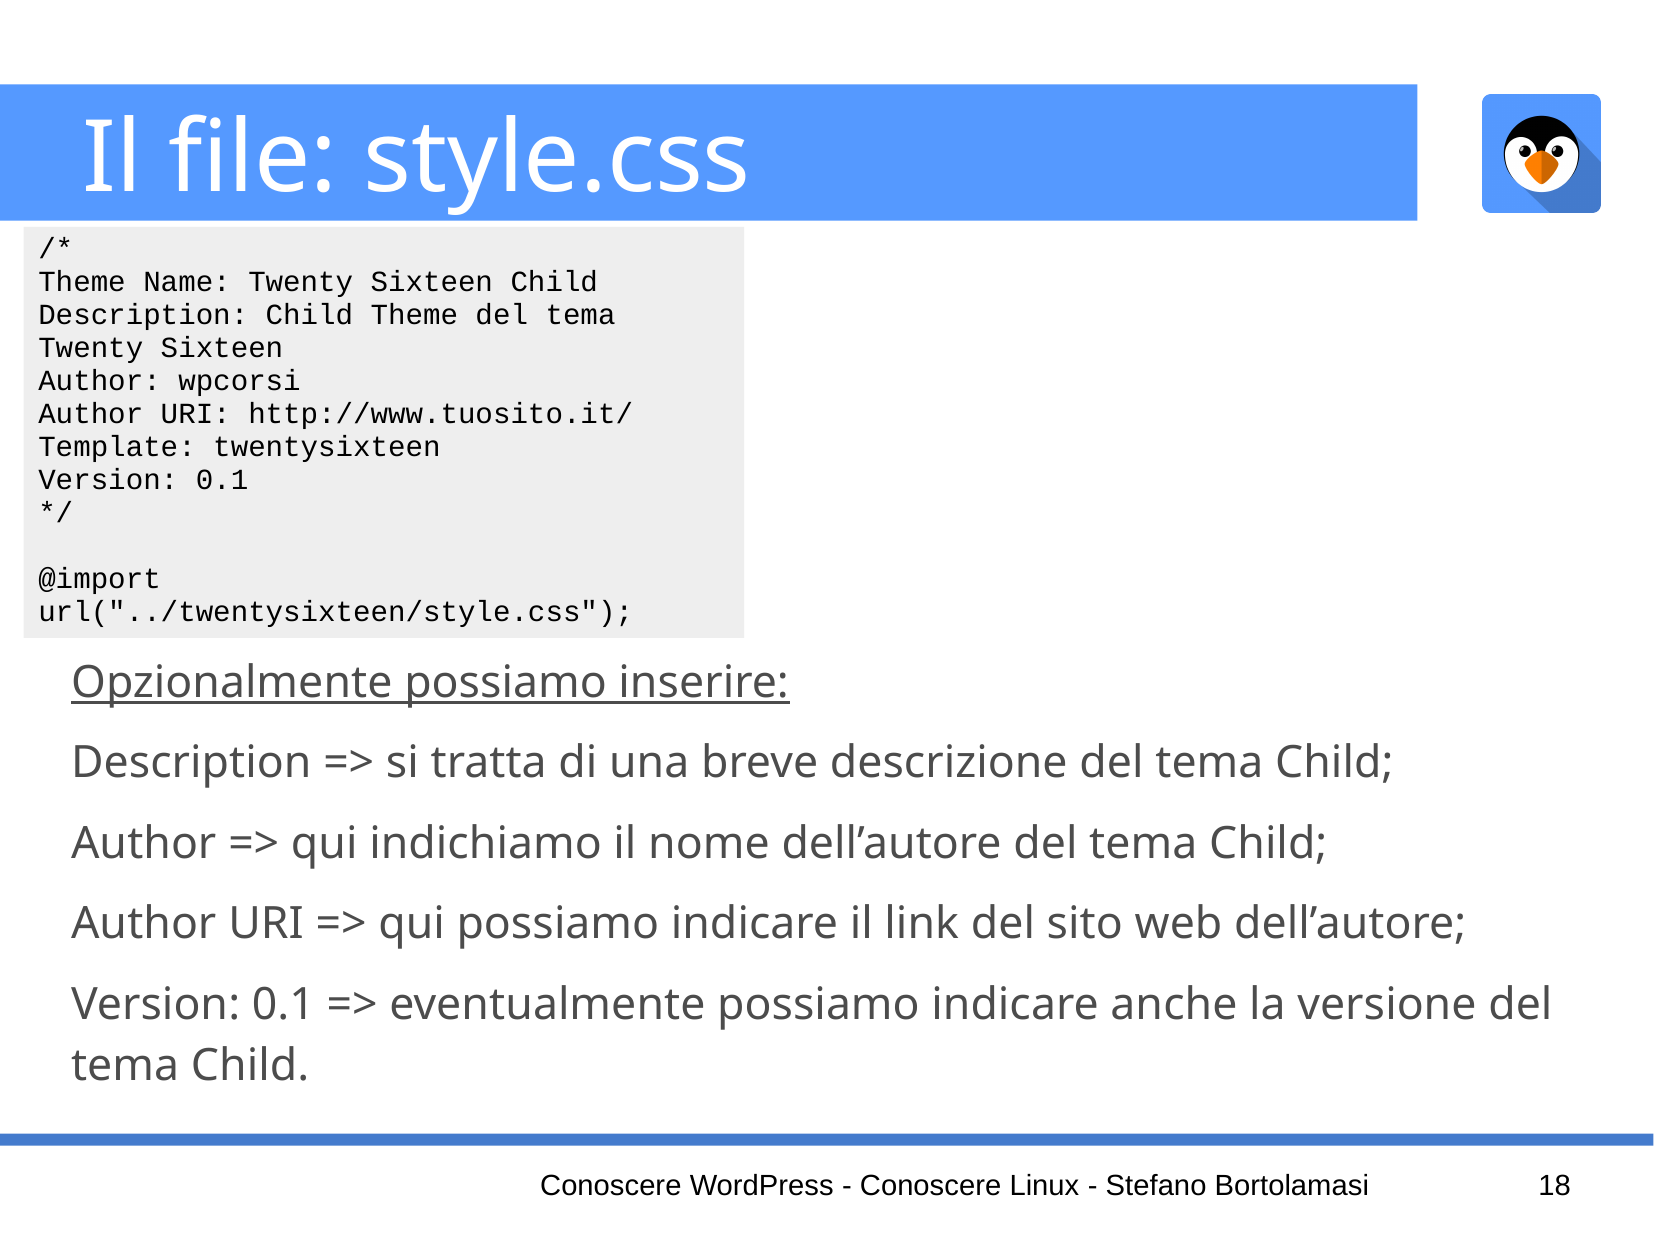

# Il file: style.css
/*
Theme Name: Twenty Sixteen Child
Description: Child Theme del tema Twenty Sixteen
Author: wpcorsi
Author URI: http://www.tuosito.it/
Template: twentysixteen
Version: 0.1
*/
@import url("../twentysixteen/style.css");
Opzionalmente possiamo inserire:
Description => si tratta di una breve descrizione del tema Child;
Author => qui indichiamo il nome dell’autore del tema Child;
Author URI => qui possiamo indicare il link del sito web dell’autore;
Version: 0.1 => eventualmente possiamo indicare anche la versione del tema Child.
Conoscere WordPress - Conoscere Linux - Stefano Bortolamasi
18